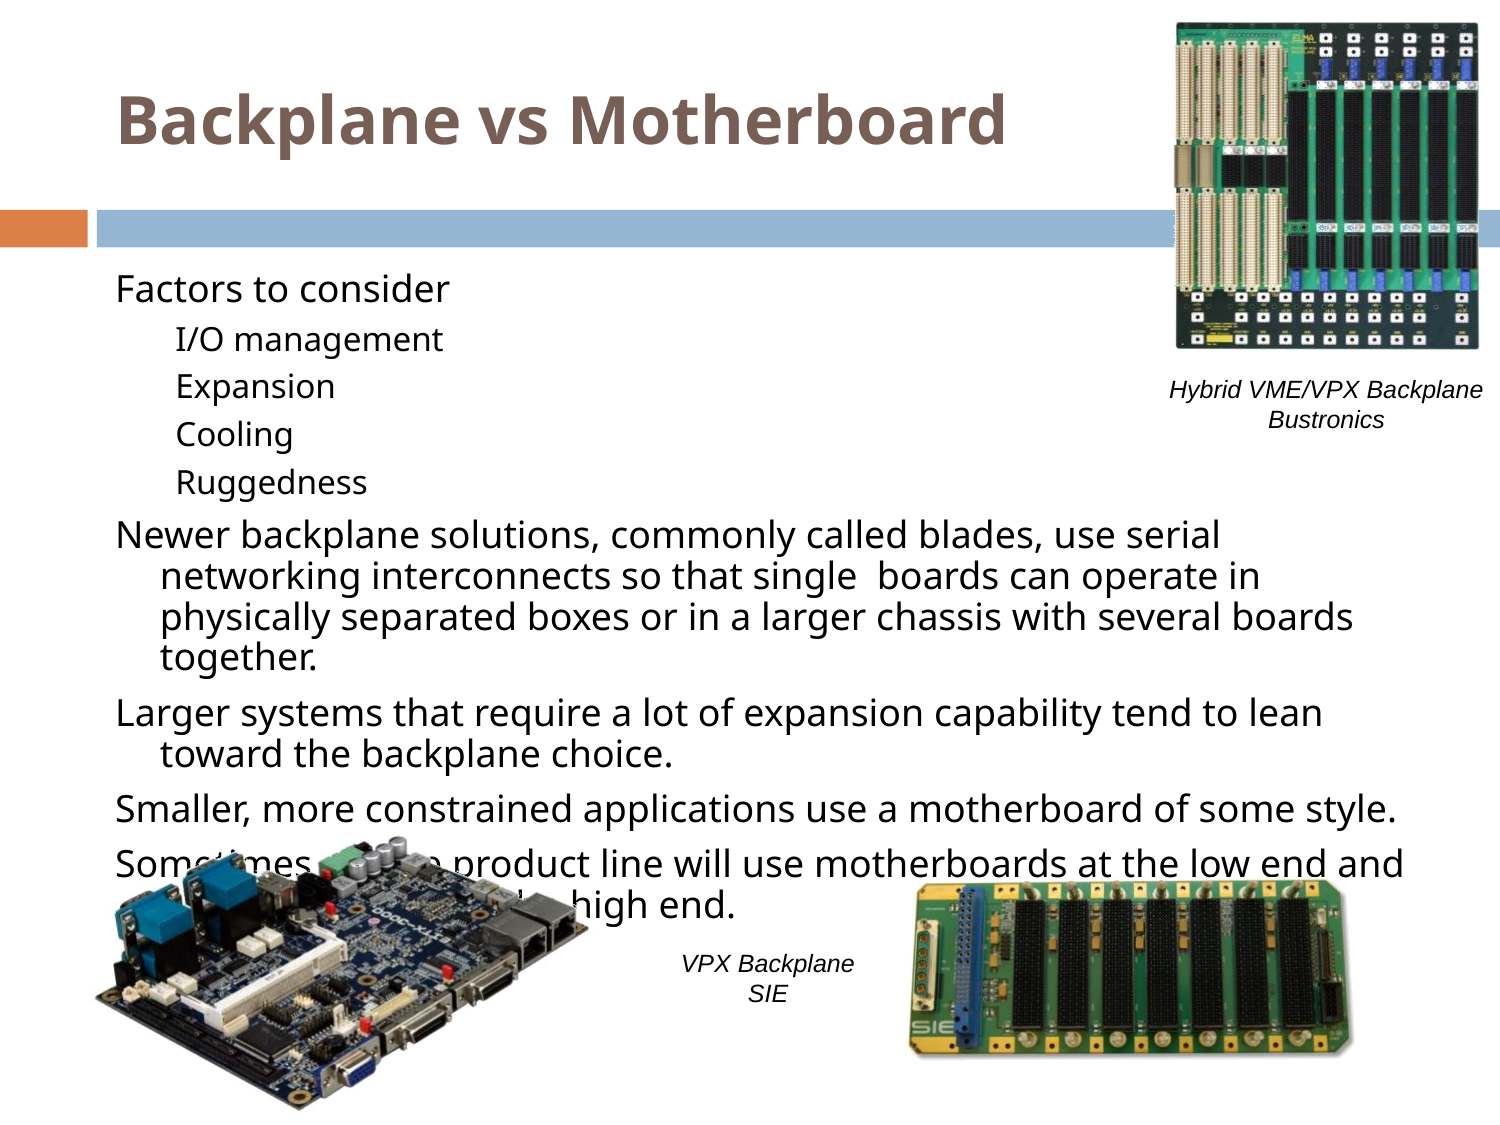

# Backplane vs Motherboard
Factors to consider
I/O management
Expansion
Cooling
Ruggedness
Newer backplane solutions, commonly called blades, use serial networking interconnects so that single boards can operate in physically separated boxes or in a larger chassis with several boards together.
Larger systems that require a lot of expansion capability tend to lean toward the backplane choice.
Smaller, more constrained applications use a motherboard of some style.
Sometimes a large product line will use motherboards at the low end and backplane style for the high end.
Hybrid VME/VPX Backplane
Bustronics
VPX Backplane
SIE